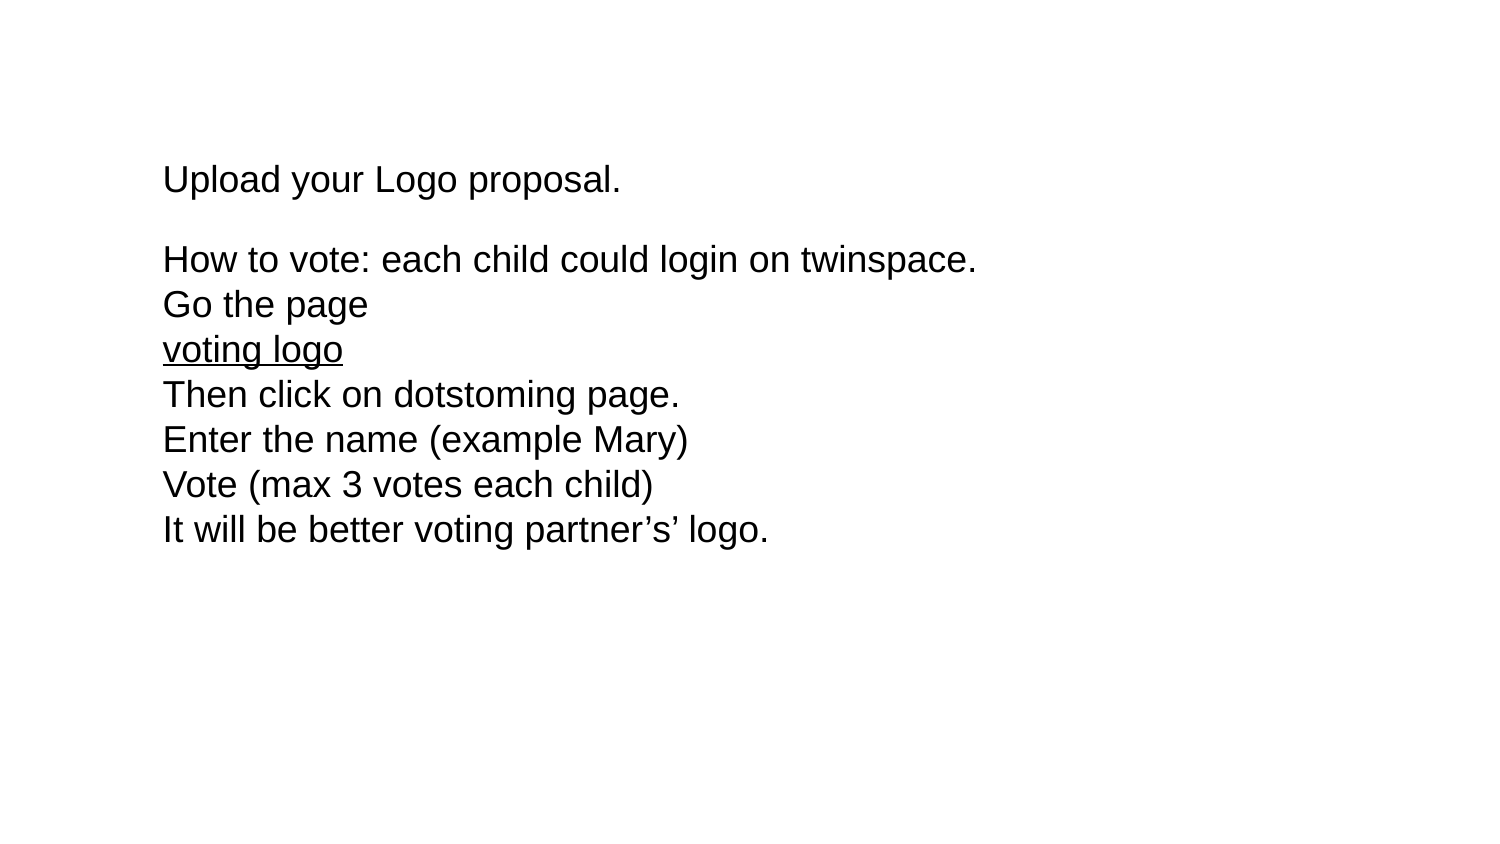

Upload your Logo proposal.
How to vote: each child could login on twinspace.
Go the page
voting logo
Then click on dotstoming page.
Enter the name (example Mary)
Vote (max 3 votes each child)
It will be better voting partner’s’ logo.